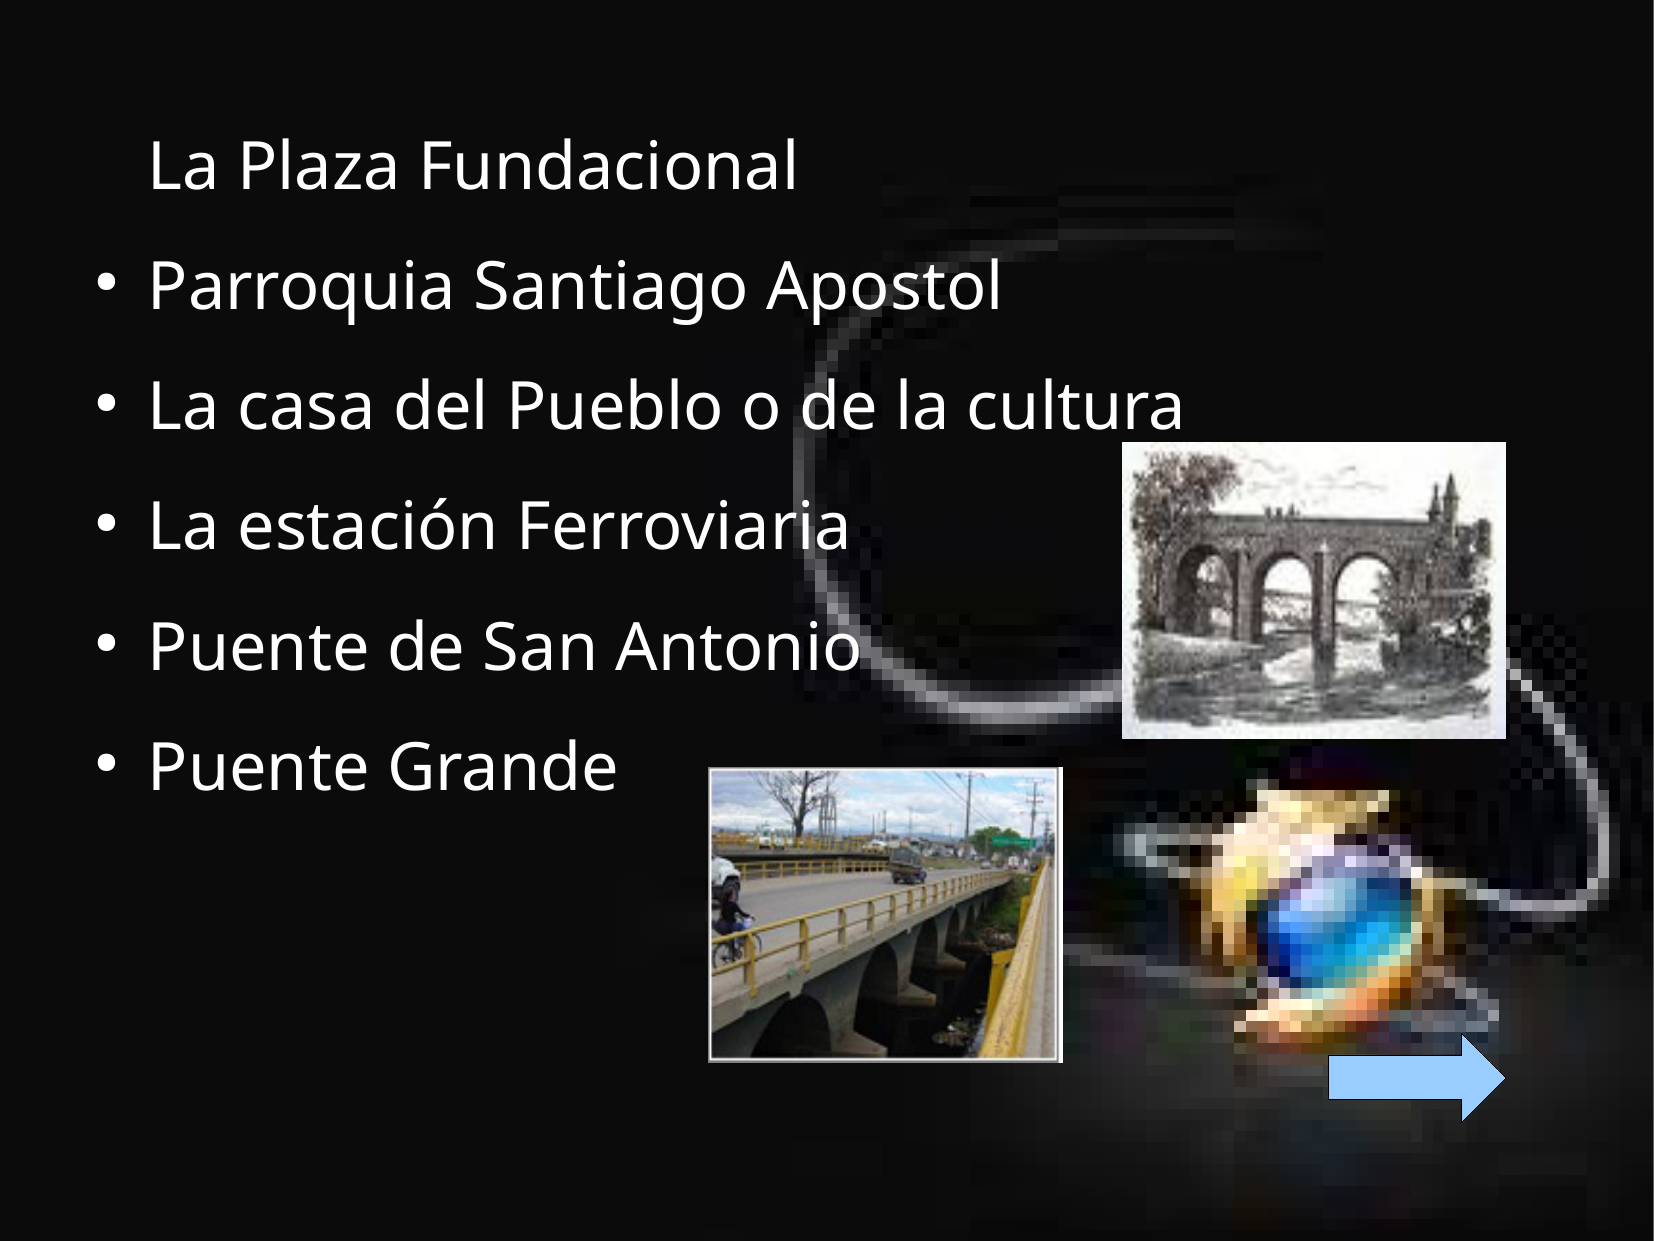

# La Plaza Fundacional
Parroquia Santiago Apostol
La casa del Pueblo o de la cultura
La estación Ferroviaria
Puente de San Antonio
Puente Grande